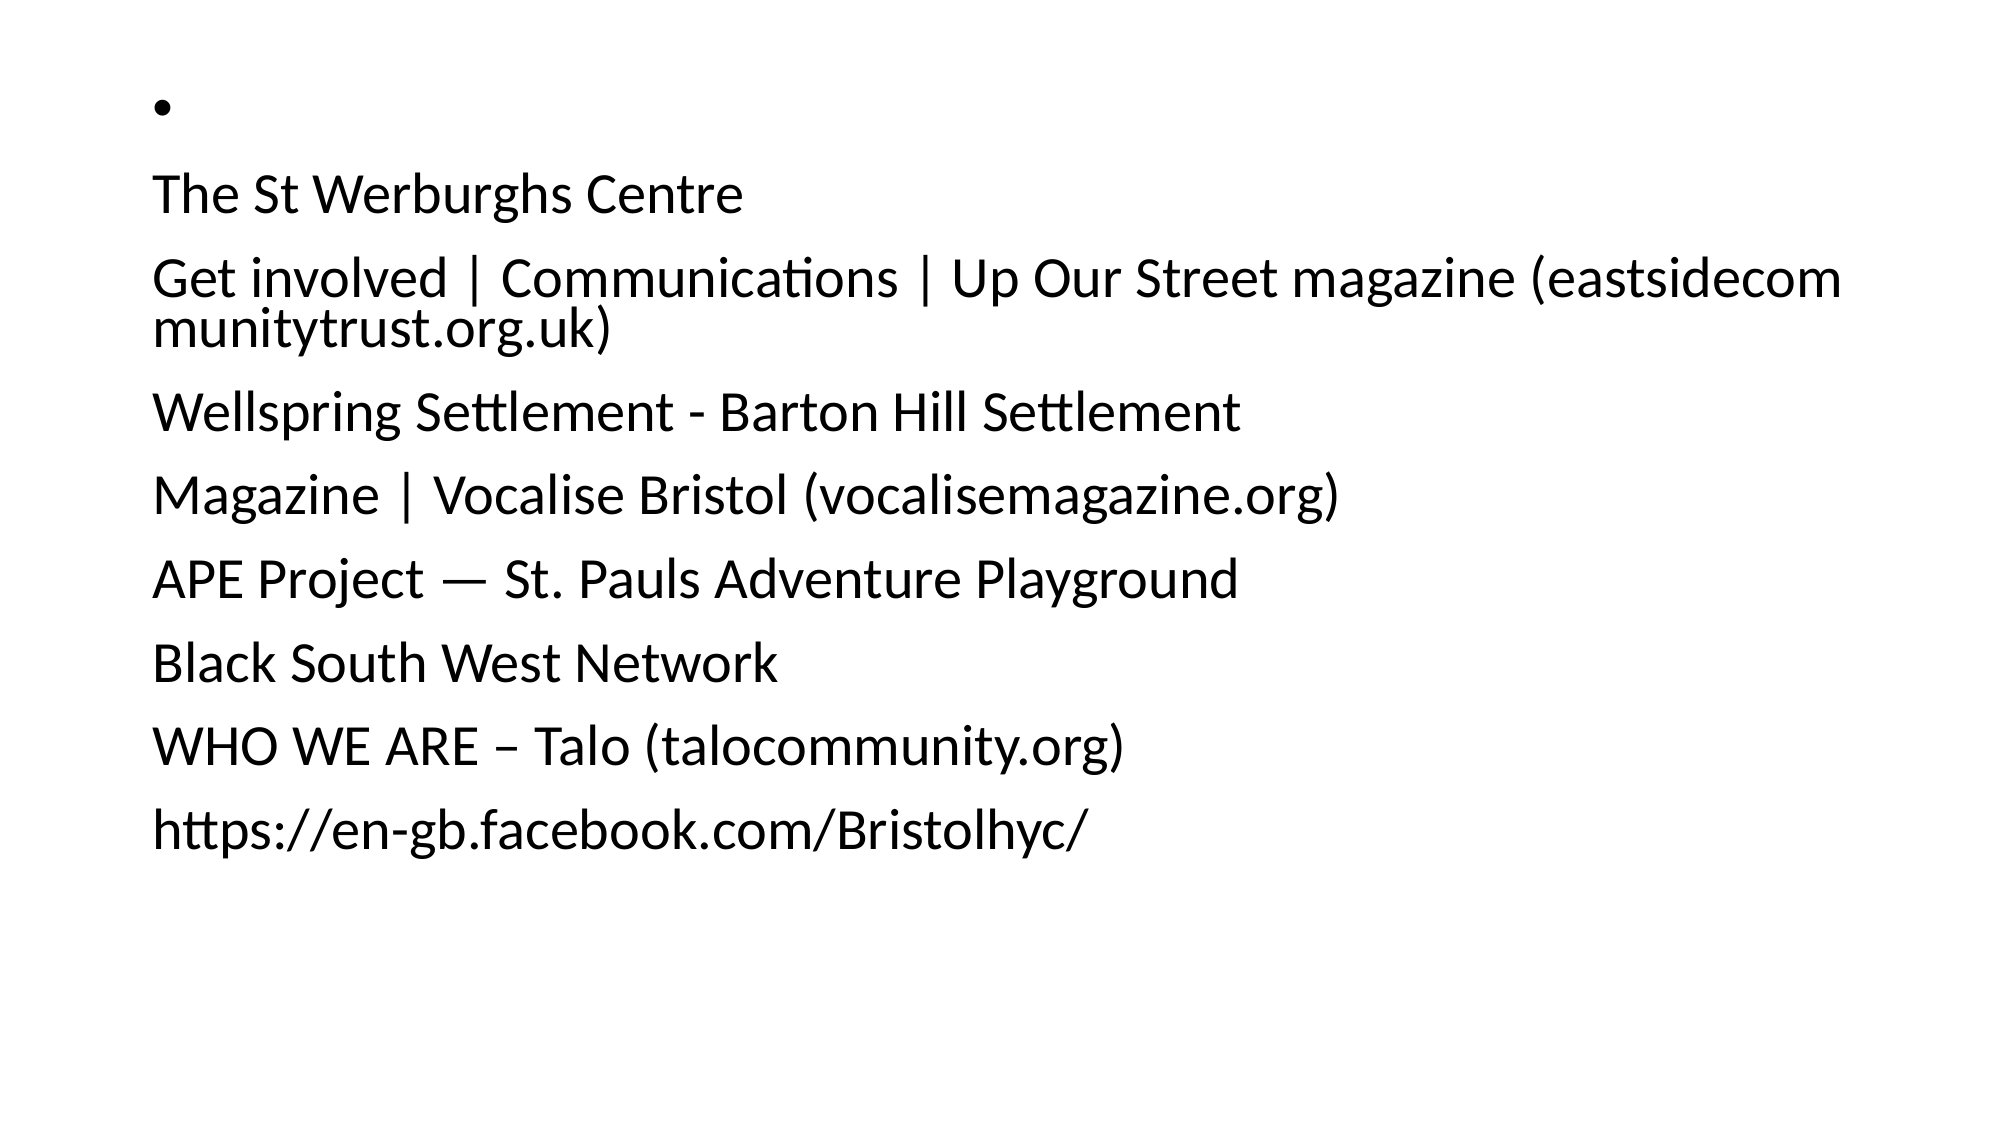

# The St Werburghs Centre
Get involved | Communications | Up Our Street magazine (eastsidecommunitytrust.org.uk)
Wellspring Settlement - Barton Hill Settlement
Magazine | Vocalise Bristol (vocalisemagazine.org)
APE Project — St. Pauls Adventure Playground
Black South West Network
WHO WE ARE – Talo (talocommunity.org)
https://en-gb.facebook.com/Bristolhyc/